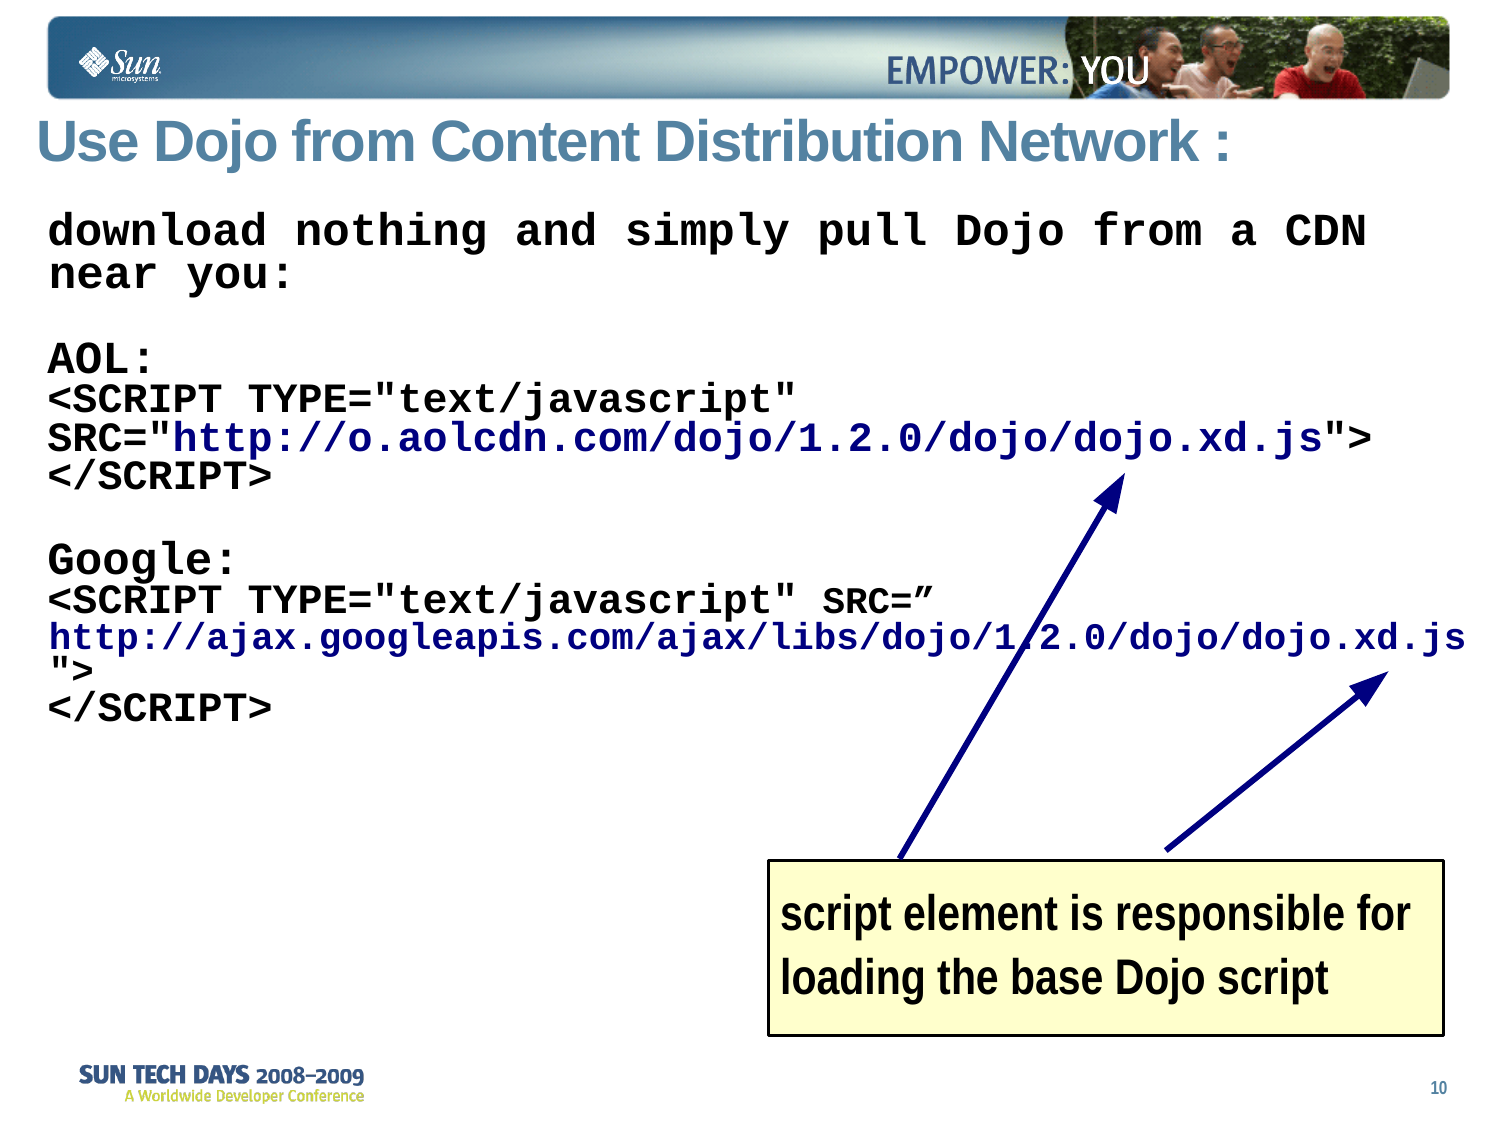

# Use Dojo from Content Distribution Network :
download nothing and simply pull Dojo from a CDN near you:
AOL:
<SCRIPT TYPE="text/javascript"
SRC="http://o.aolcdn.com/dojo/1.2.0/dojo/dojo.xd.js">
</SCRIPT>
Google:
<SCRIPT TYPE="text/javascript" SRC=”http://ajax.googleapis.com/ajax/libs/dojo/1.2.0/dojo/dojo.xd.js">
</SCRIPT>
 script element is responsible for
 loading the base Dojo script